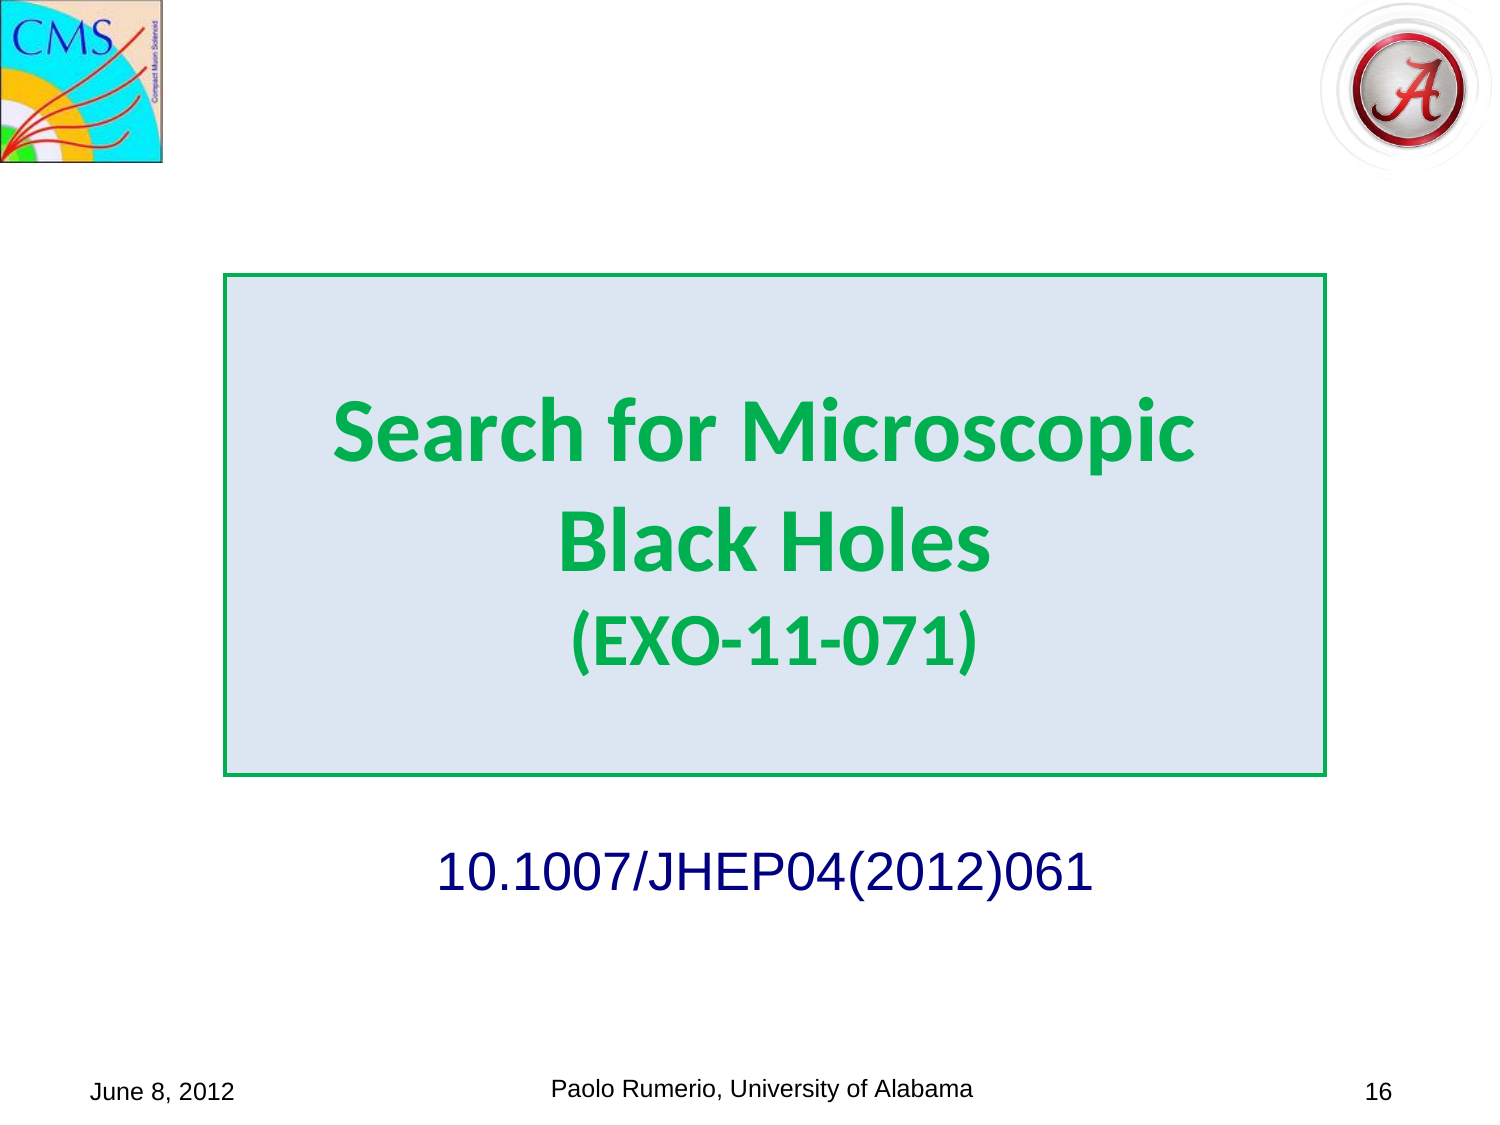

Search for Microscopic
Black Holes
(EXO-11-071)
10.1007/JHEP04(2012)061
Paolo Rumerio, Univ. of Alabama
June 8, 2012
16